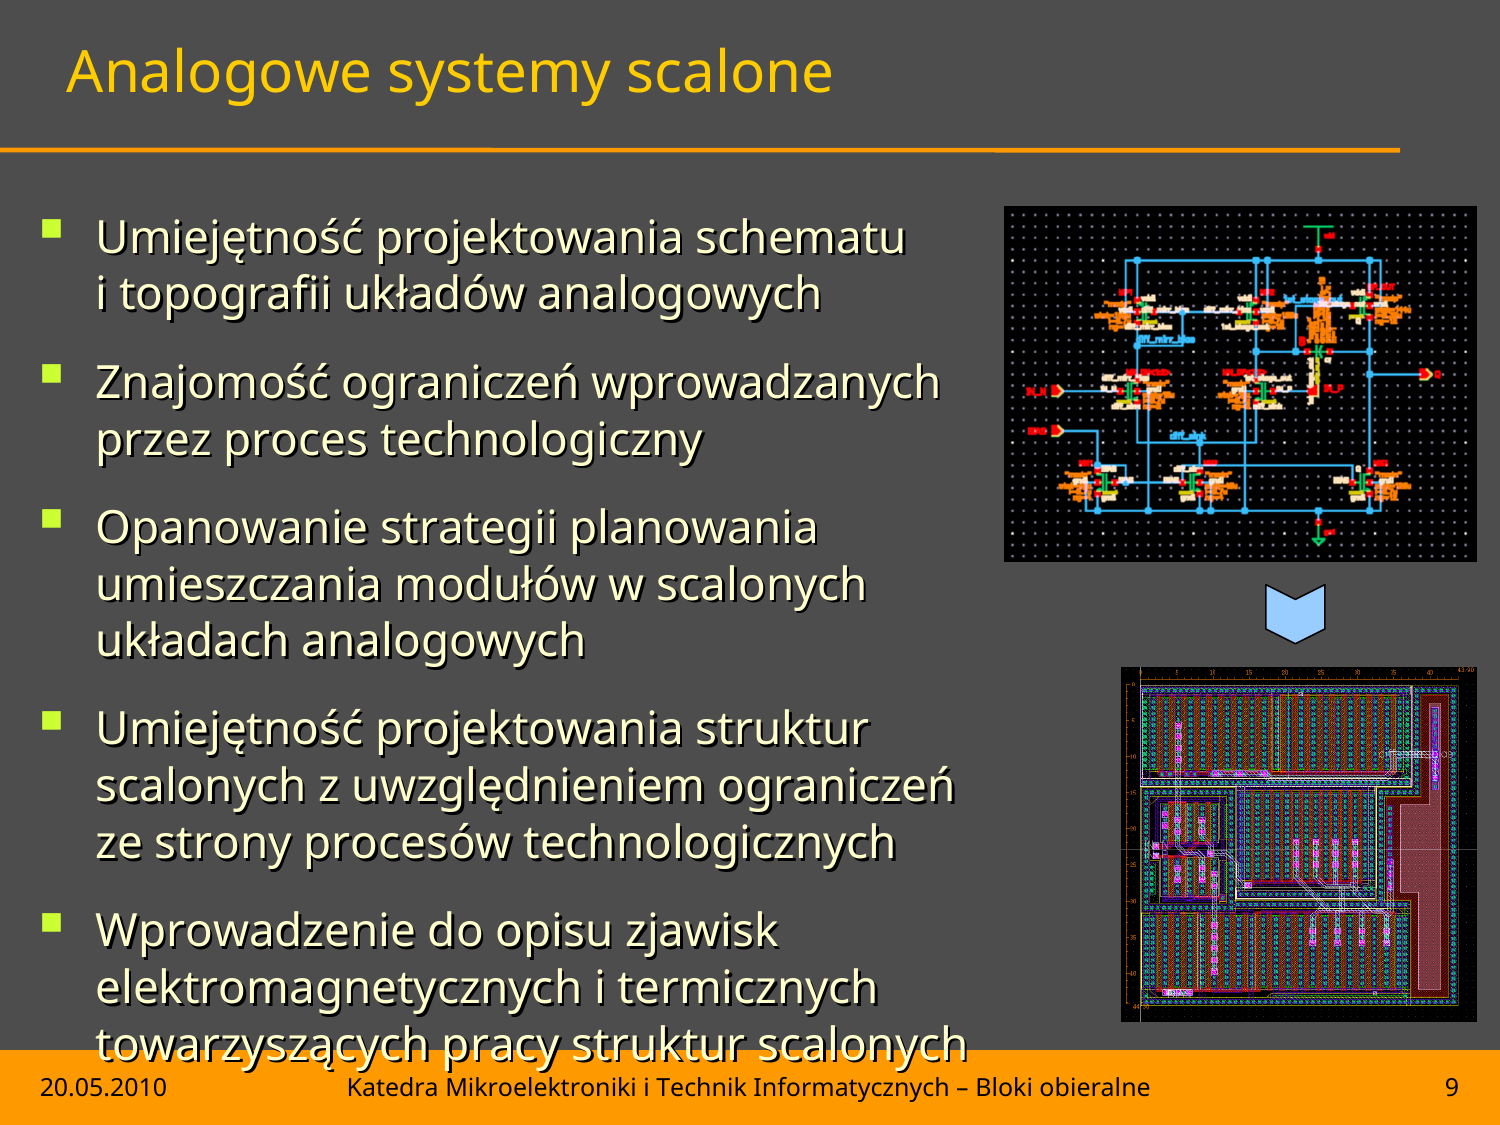

# Analogowe systemy scalone
Umiejętność projektowania schematu
i topografii układów analogowych
Znajomość ograniczeń wprowadzanych
przez proces technologiczny
Opanowanie strategii planowania
umieszczania modułów w scalonych
układach analogowych
Umiejętność projektowania struktur
scalonych z uwzględnieniem ograniczeń
ze strony procesów technologicznych
Wprowadzenie do opisu zjawisk
elektromagnetycznych i termicznych
towarzyszących pracy struktur scalonych
20.05.2010
Katedra Mikroelektroniki i Technik Informatycznych – Bloki obieralne
9